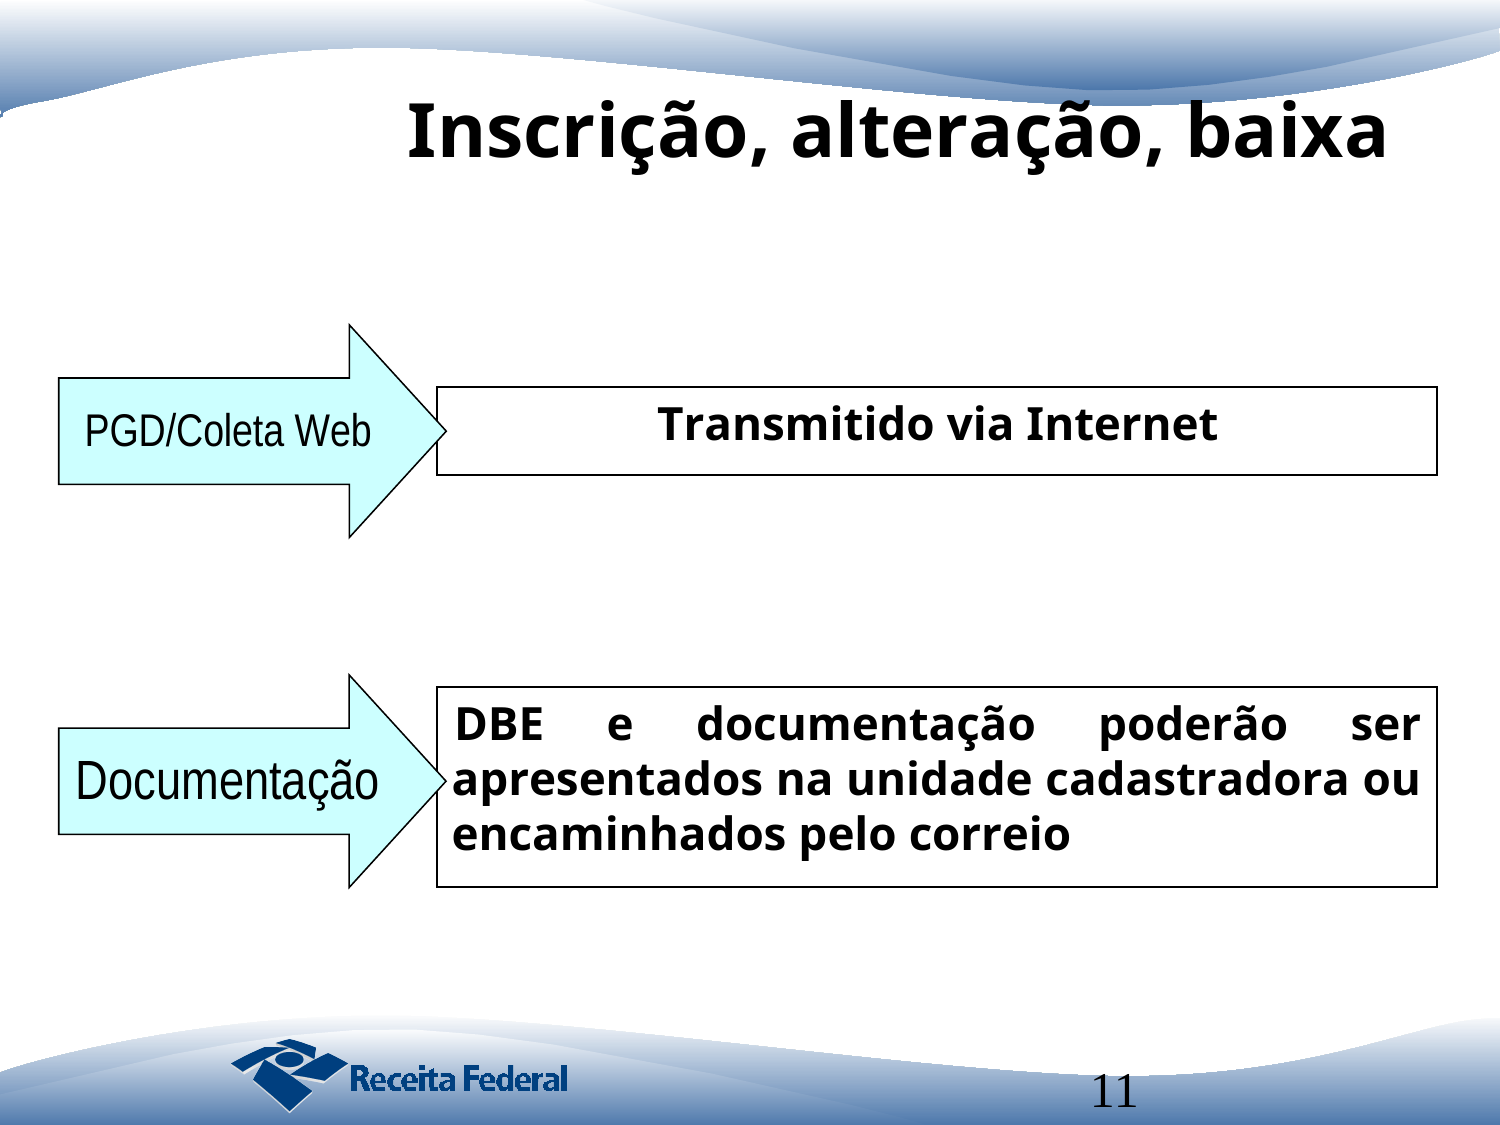

Inscrição, alteração, baixa
#
PGD/Coleta Web
Transmitido via Internet
Documentação
DBE e documentação poderão ser apresentados na unidade cadastradora ou encaminhados pelo correio
11